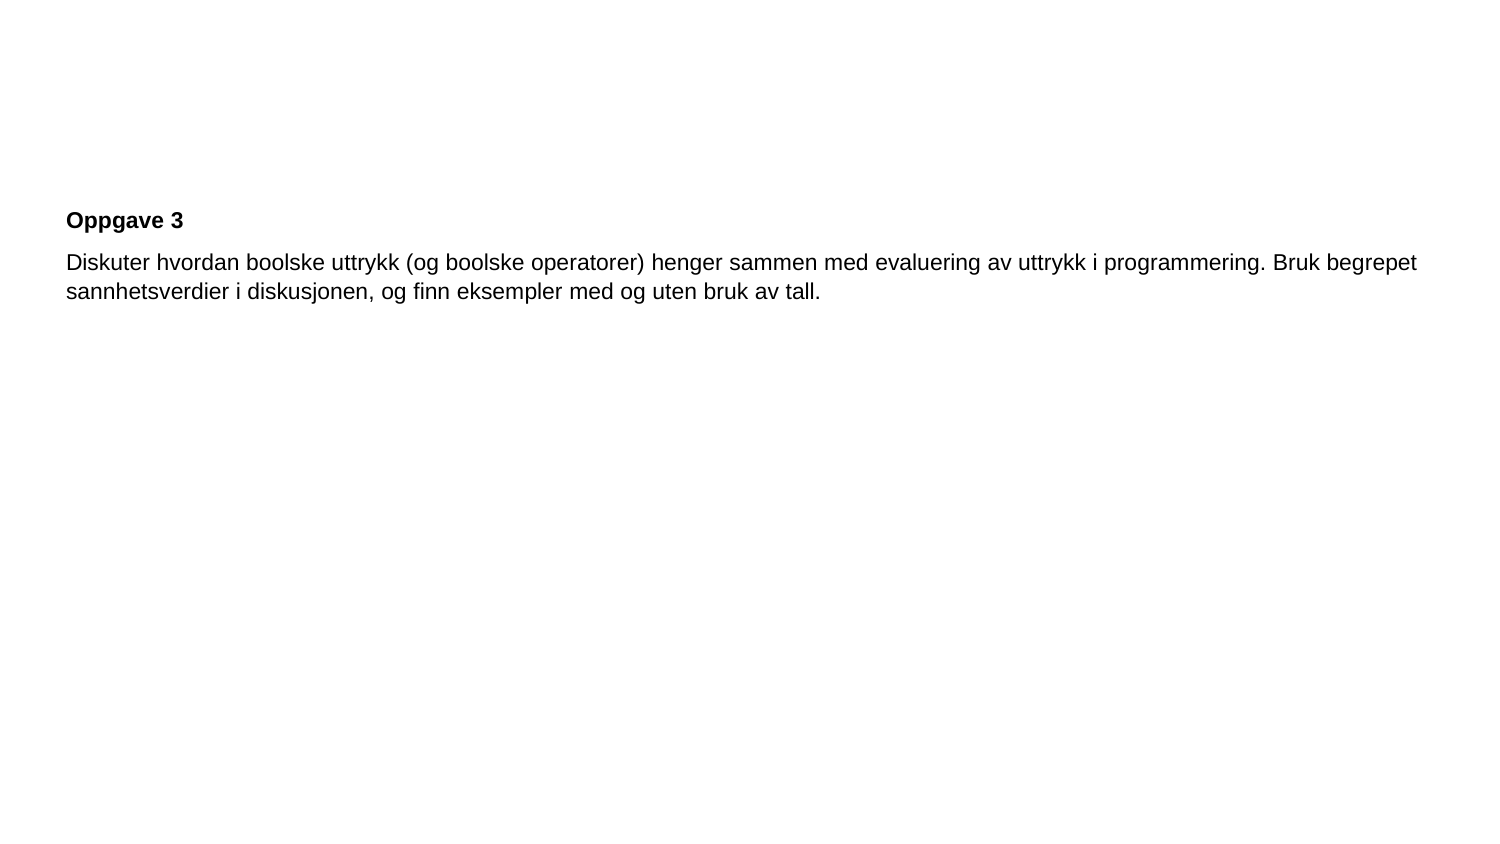

#
Oppgave 3
Diskuter hvordan boolske uttrykk (og boolske operatorer) henger sammen med evaluering av uttrykk i programmering. Bruk begrepet sannhetsverdier i diskusjonen, og finn eksempler med og uten bruk av tall.